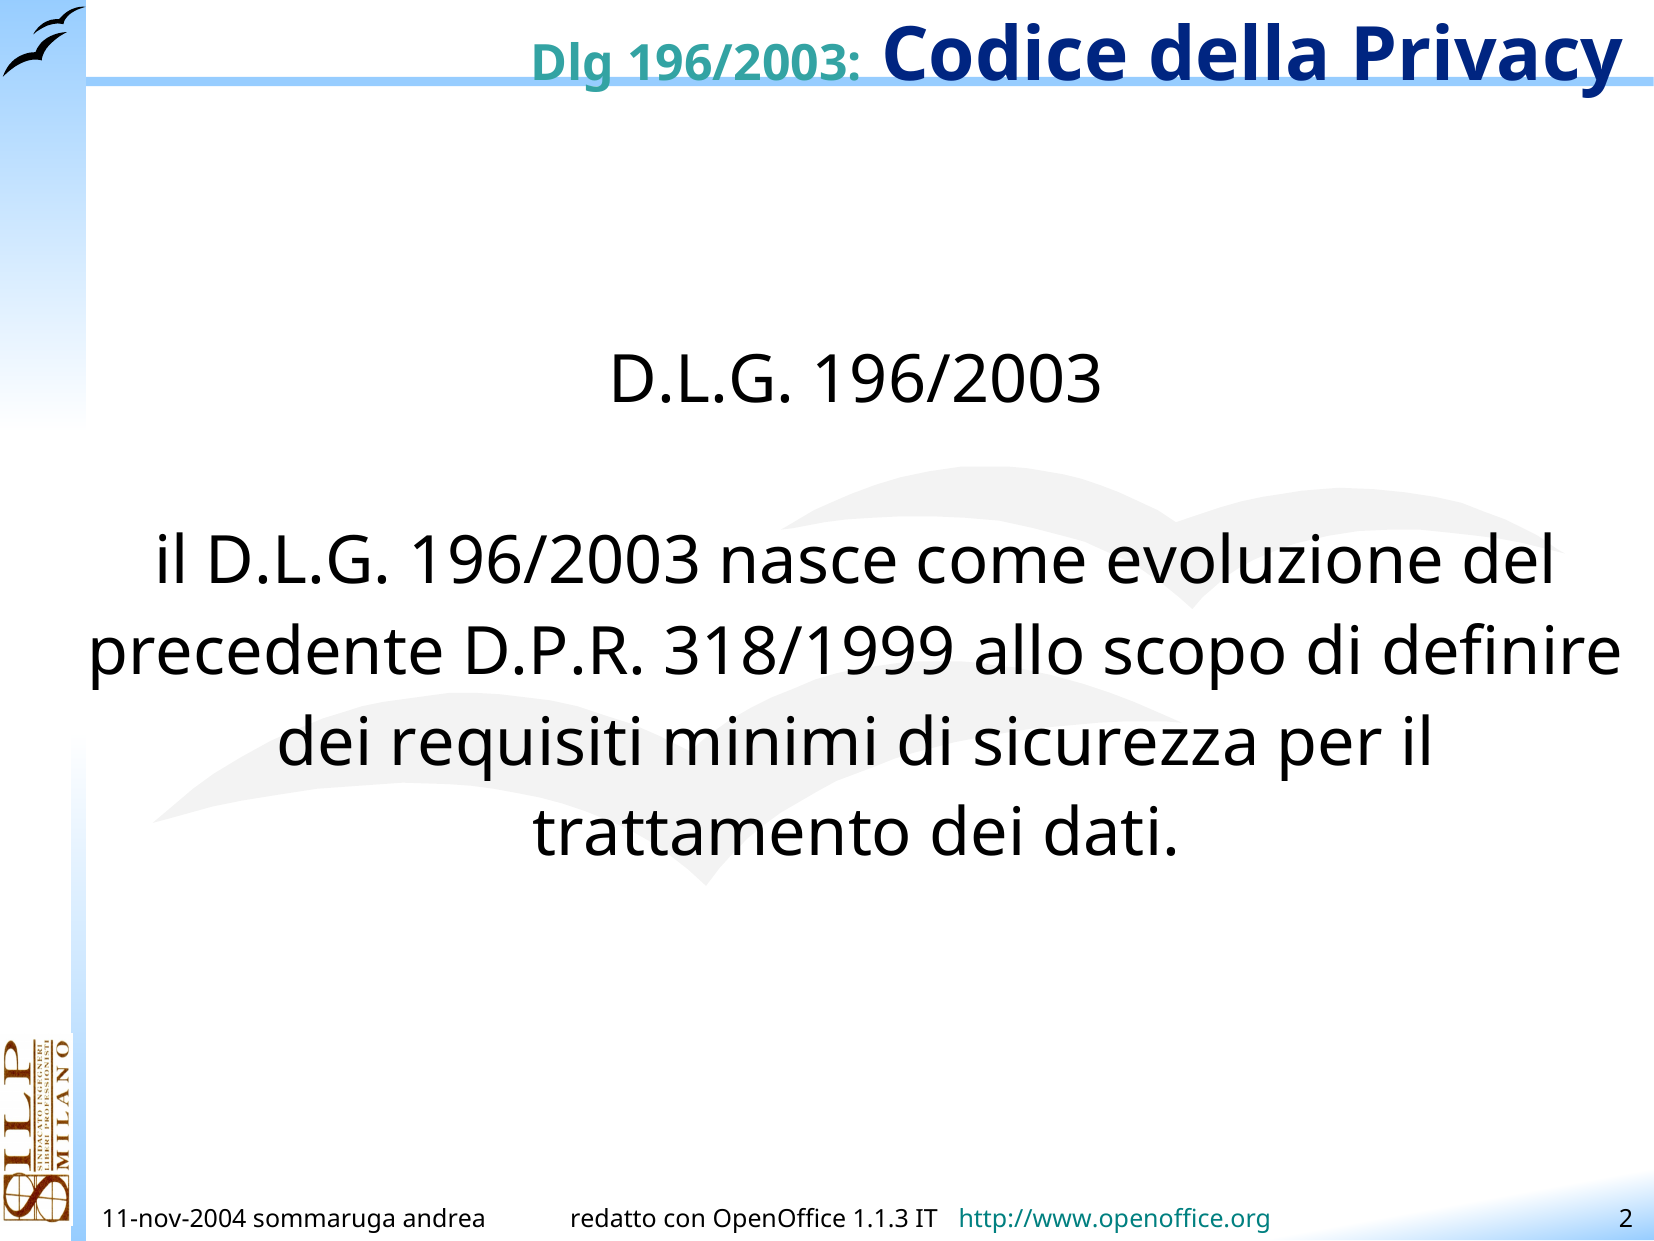

# Dlg 196/2003: Codice della Privacy
D.L.G. 196/2003
il D.L.G. 196/2003 nasce come evoluzione del precedente D.P.R. 318/1999 allo scopo di definire dei requisiti minimi di sicurezza per il trattamento dei dati.